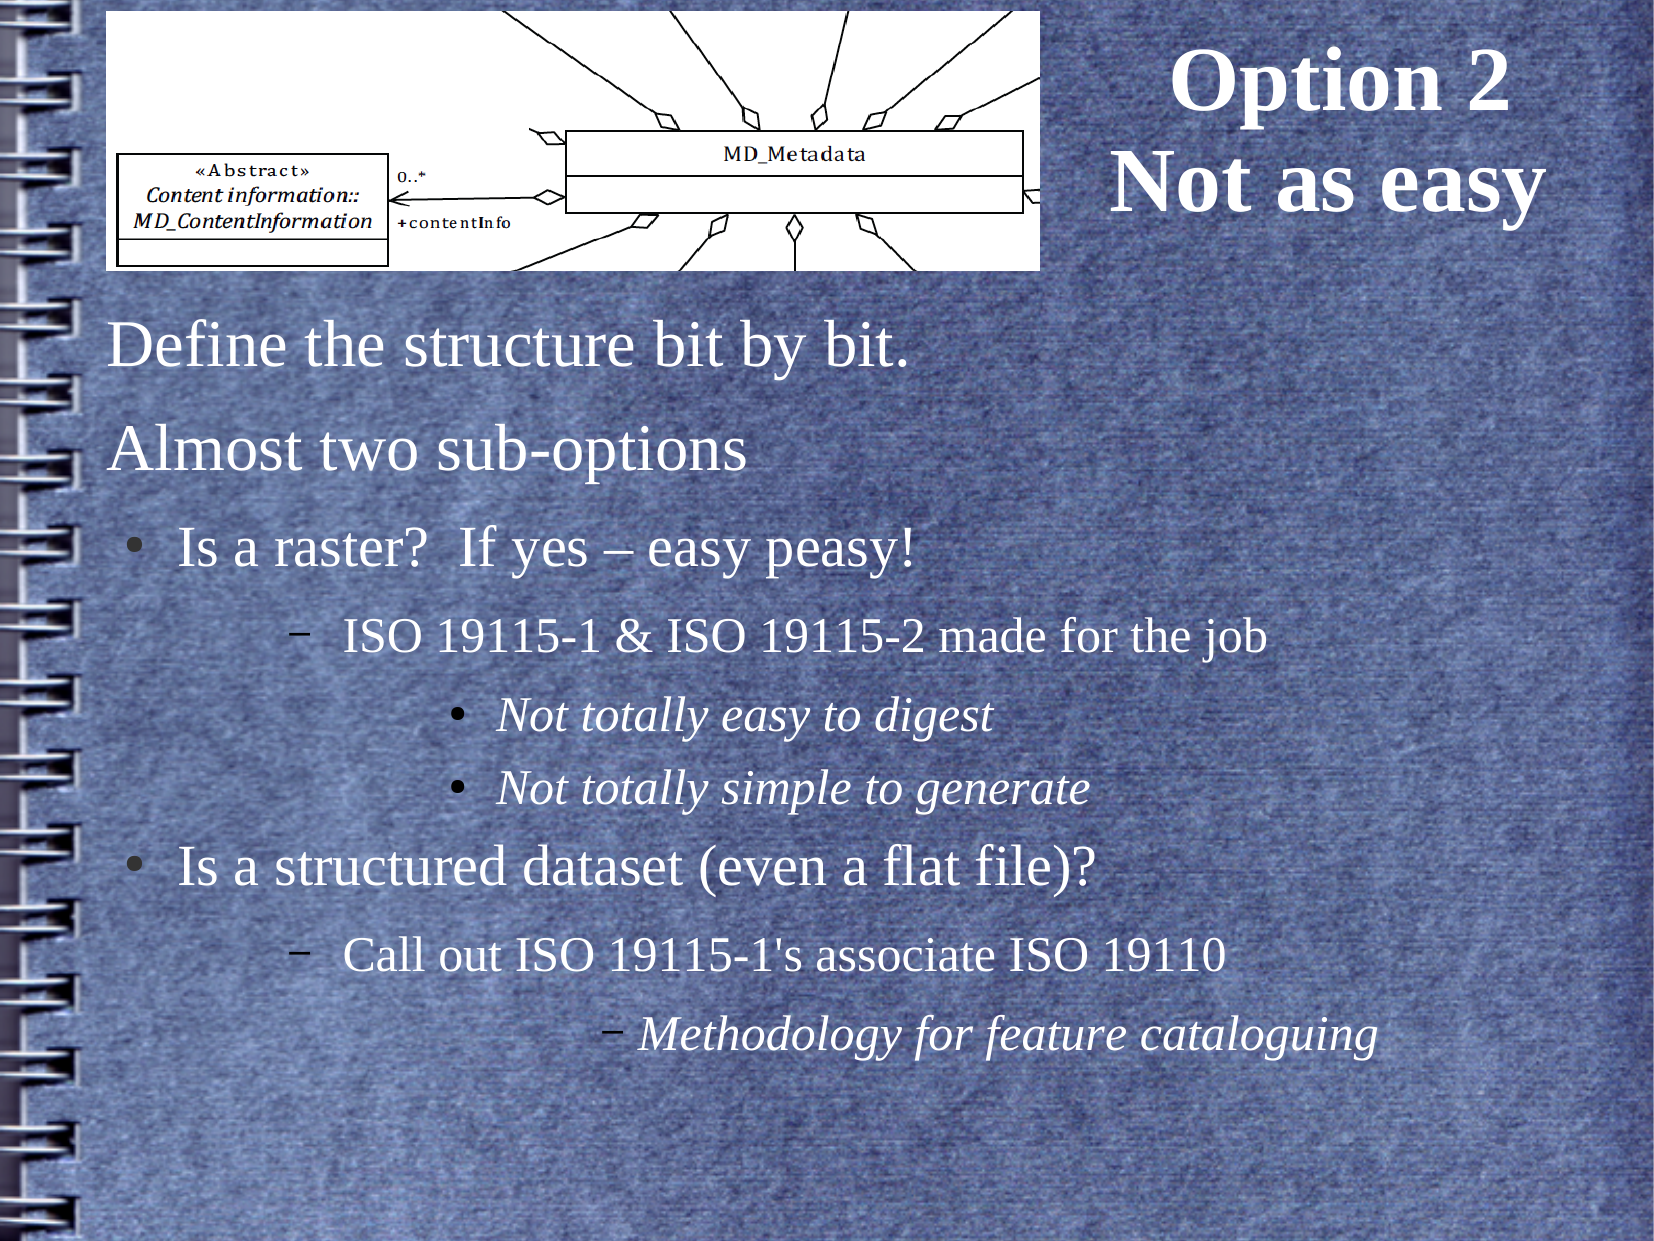

# Option 2 Not as easy
Define the structure bit by bit.
Almost two sub-options
Is a raster? If yes – easy peasy!
ISO 19115-1 & ISO 19115-2 made for the job
Not totally easy to digest
Not totally simple to generate
Is a structured dataset (even a flat file)?
Call out ISO 19115-1's associate ISO 19110
Methodology for feature cataloguing